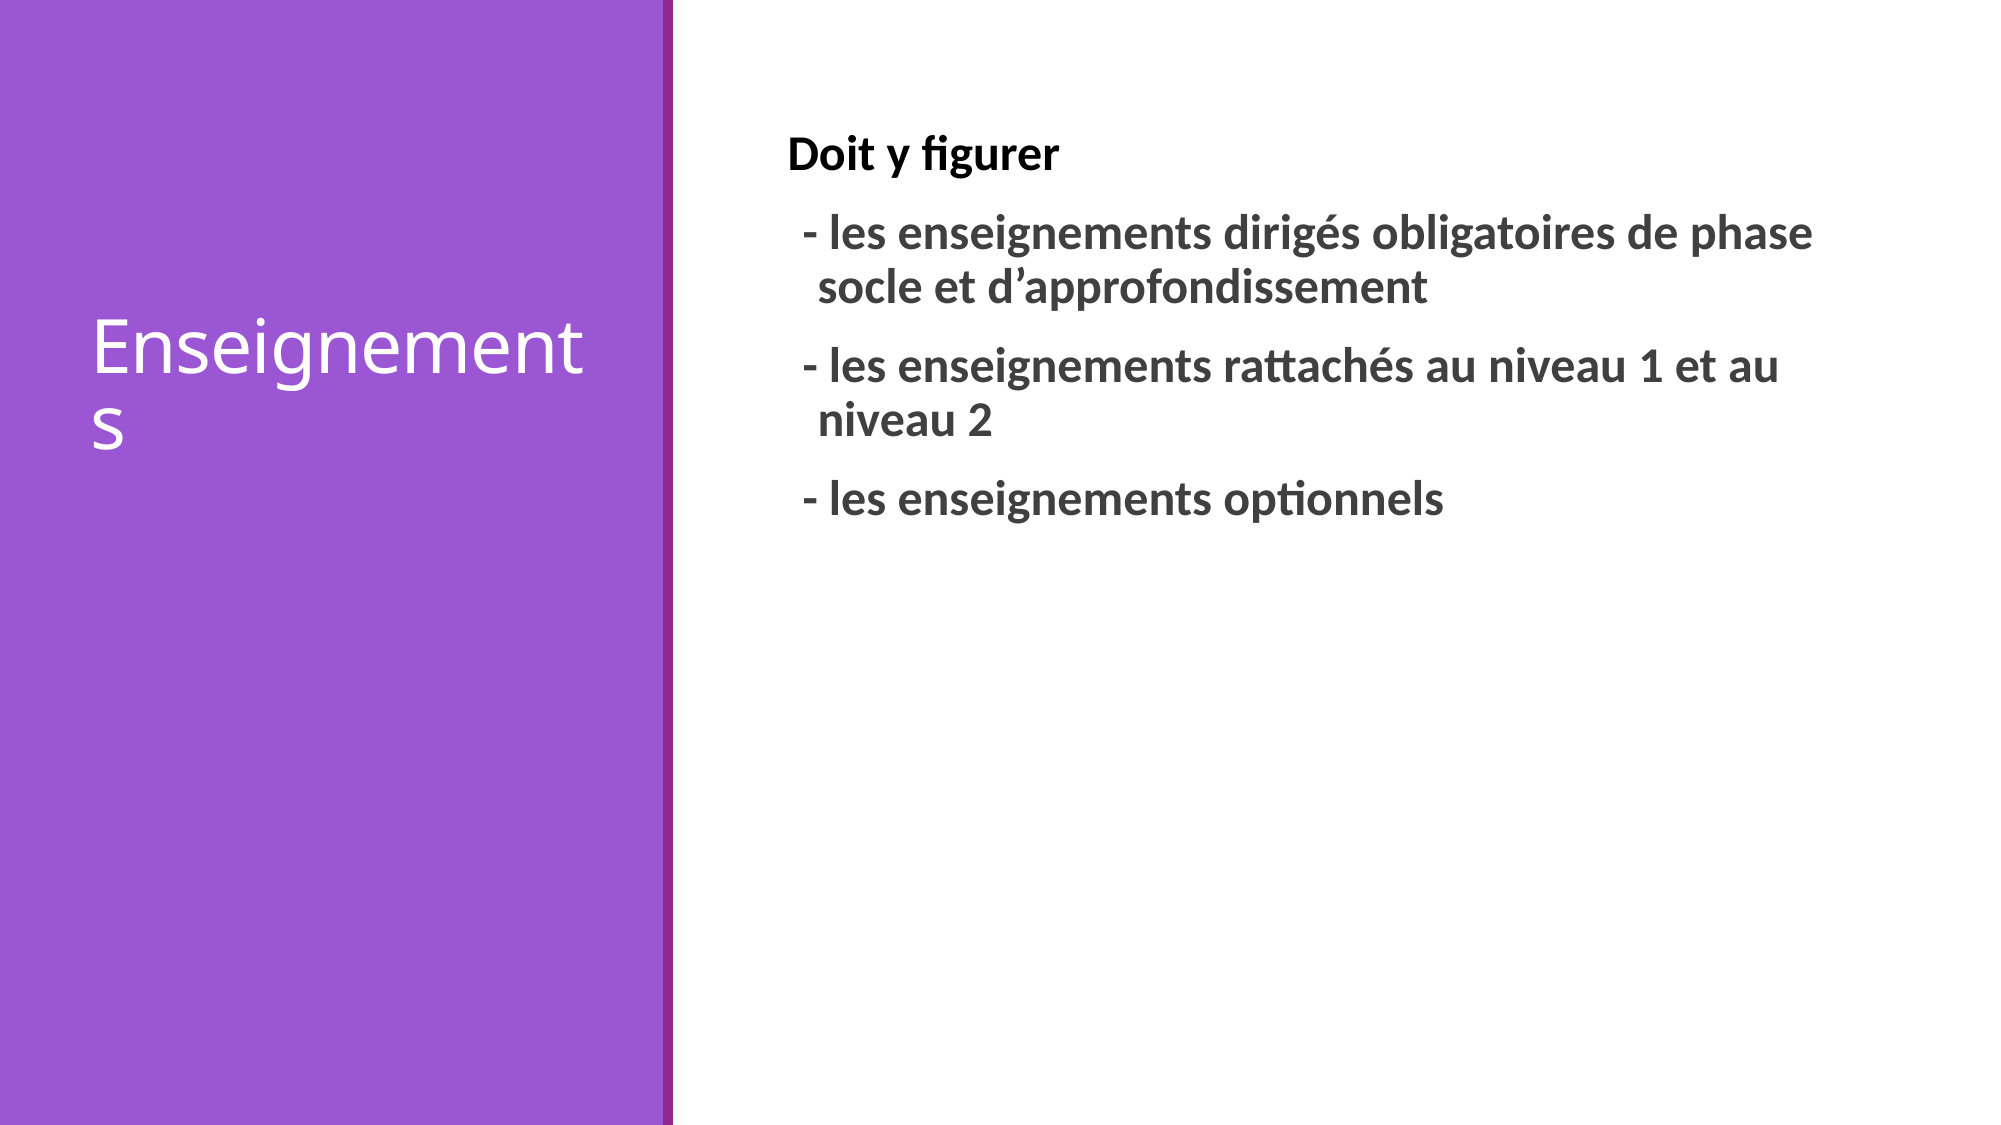

# Enseignements
Doit y figurer
- les enseignements dirigés obligatoires de phase socle et d’approfondissement
- les enseignements rattachés au niveau 1 et au niveau 2
- les enseignements optionnels